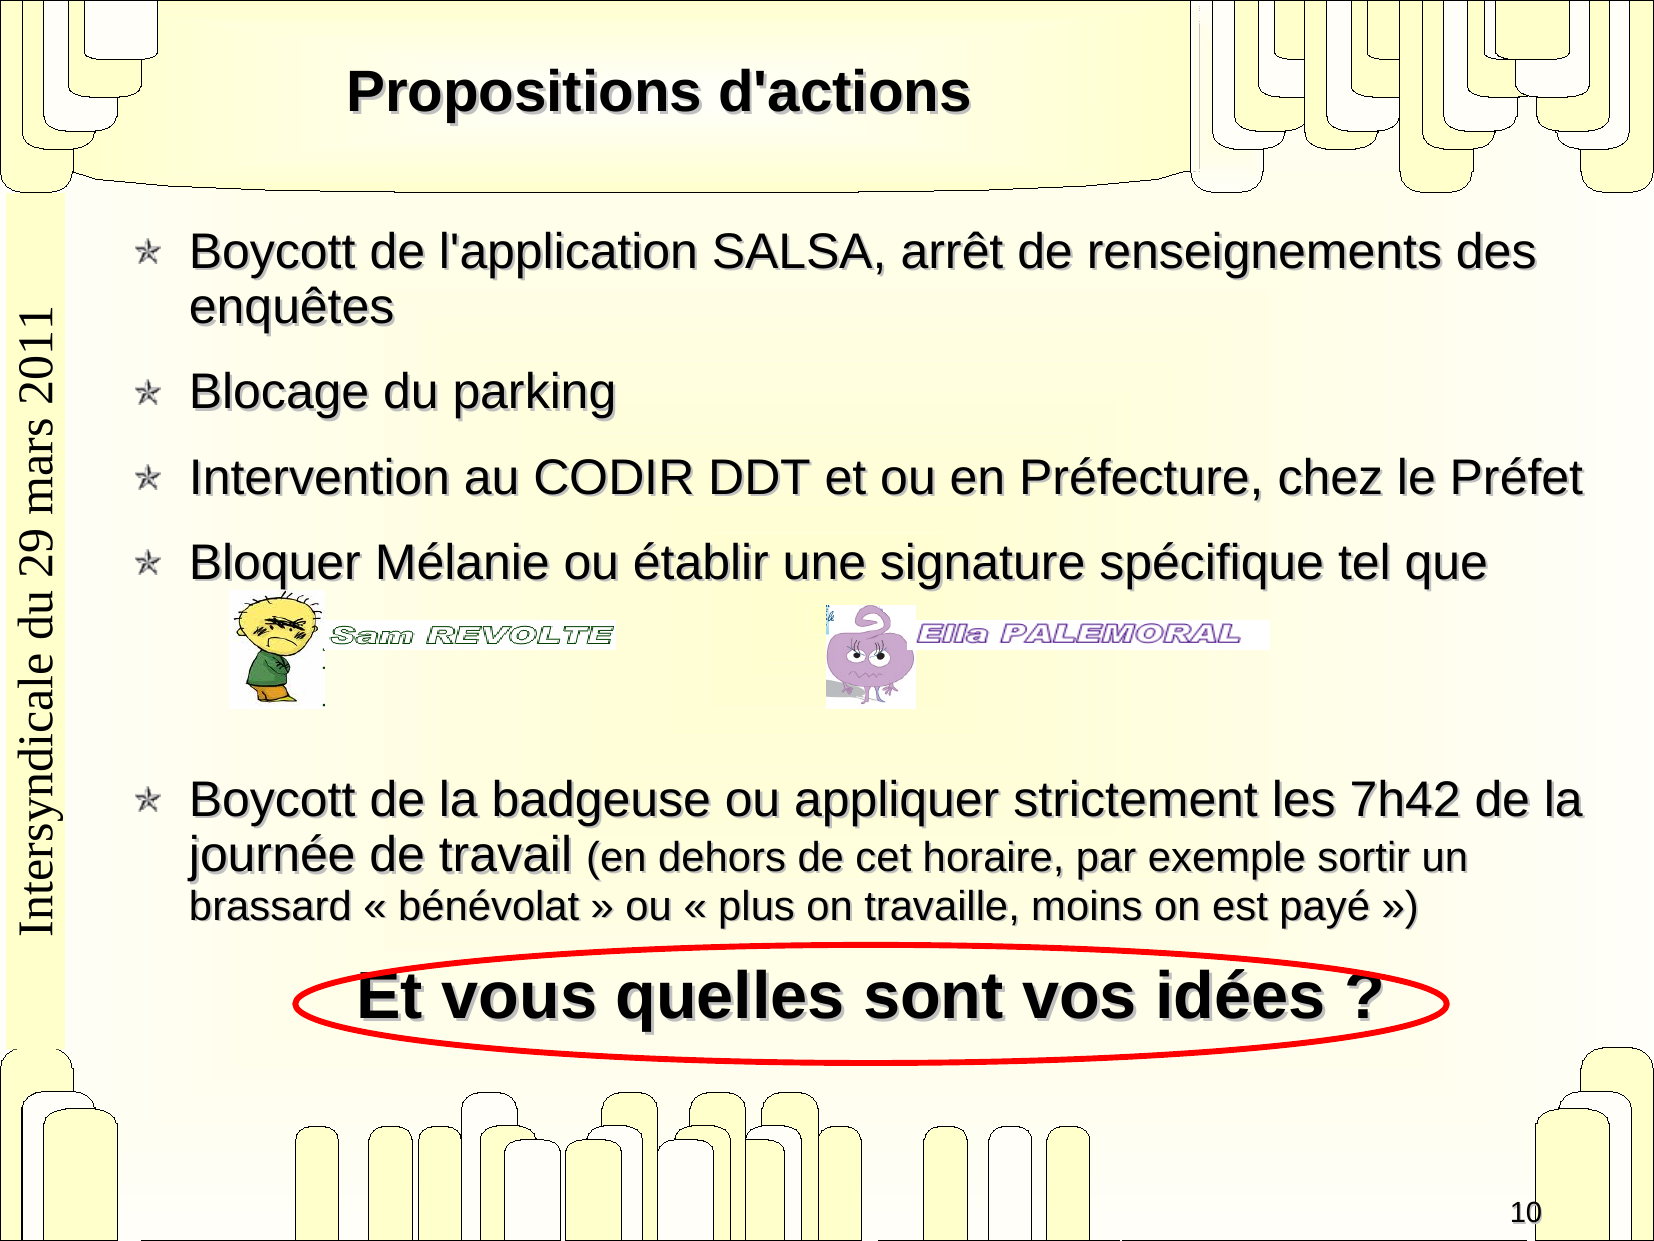

# Propositions d'actions
Boycott de l'application SALSA, arrêt de renseignements des enquêtes
Blocage du parking
Intervention au CODIR DDT et ou en Préfecture, chez le Préfet
Bloquer Mélanie ou établir une signature spécifique tel que
Boycott de la badgeuse ou appliquer strictement les 7h42 de la journée de travail (en dehors de cet horaire, par exemple sortir un brassard « bénévolat » ou « plus on travaille, moins on est payé »)
Et vous quelles sont vos idées ?